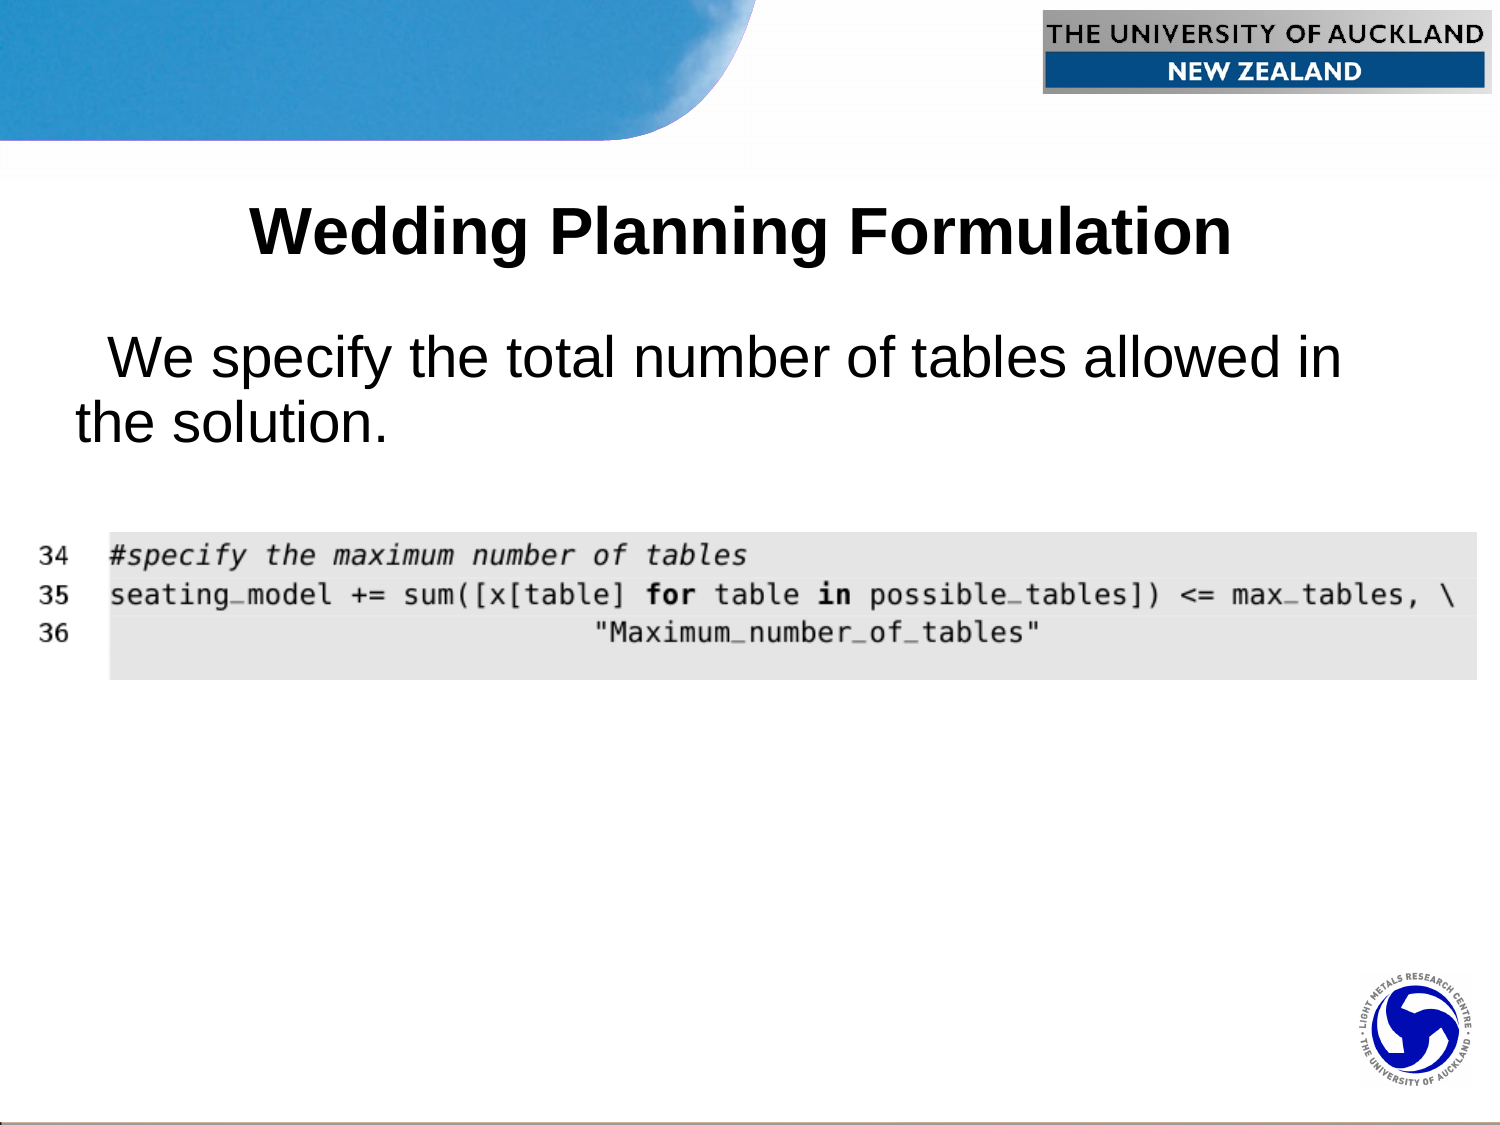

# Wedding Planning Formulation
 We specify the total number of tables allowed in the solution.